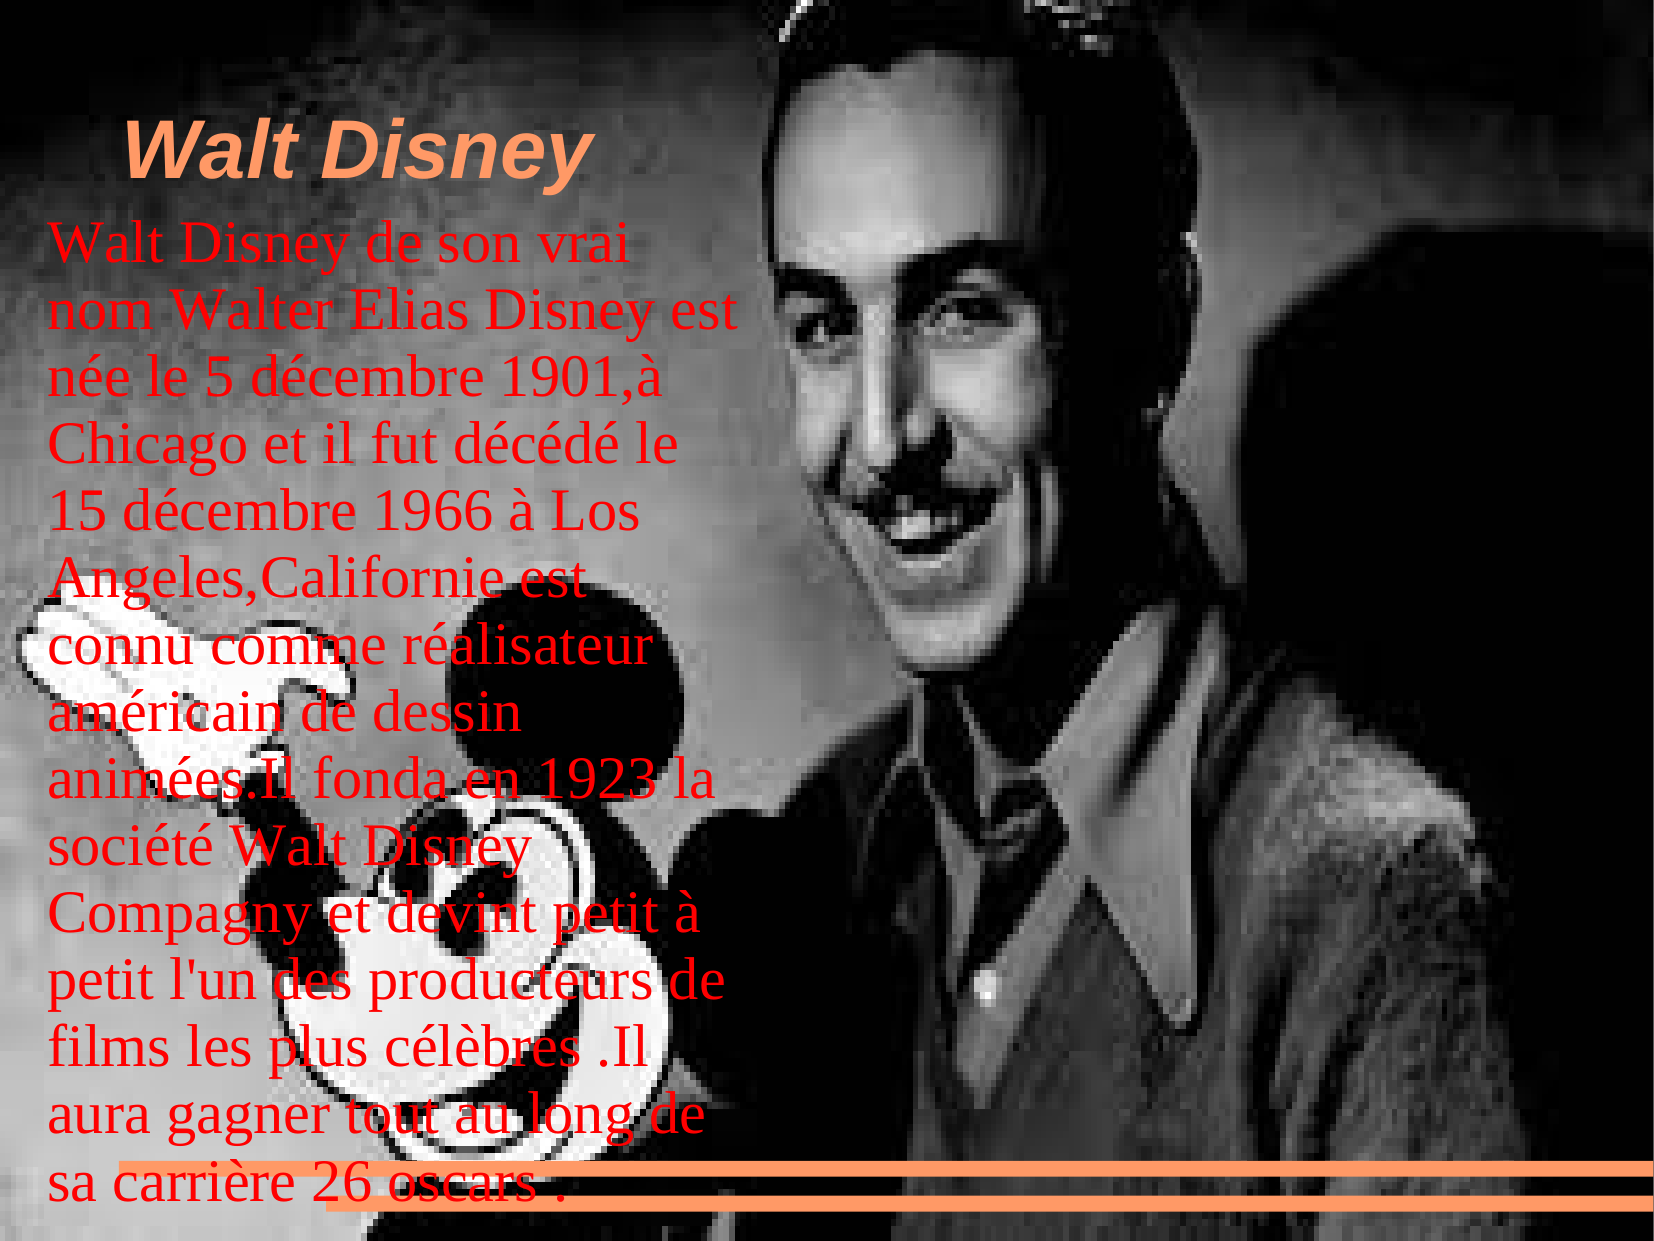

# Walt Disney
Walt Disney de son vrai nom Walter Elias Disney est née le 5 décembre 1901,à Chicago et il fut décédé le 15 décembre 1966 à Los Angeles,Californie est connu comme réalisateur américain de dessin animées.Il fonda en 1923 la société Walt Disney Compagny et devint petit à petit l'un des producteurs de films les plus célèbres .Il aura gagner tout au long de sa carrière 26 oscars .